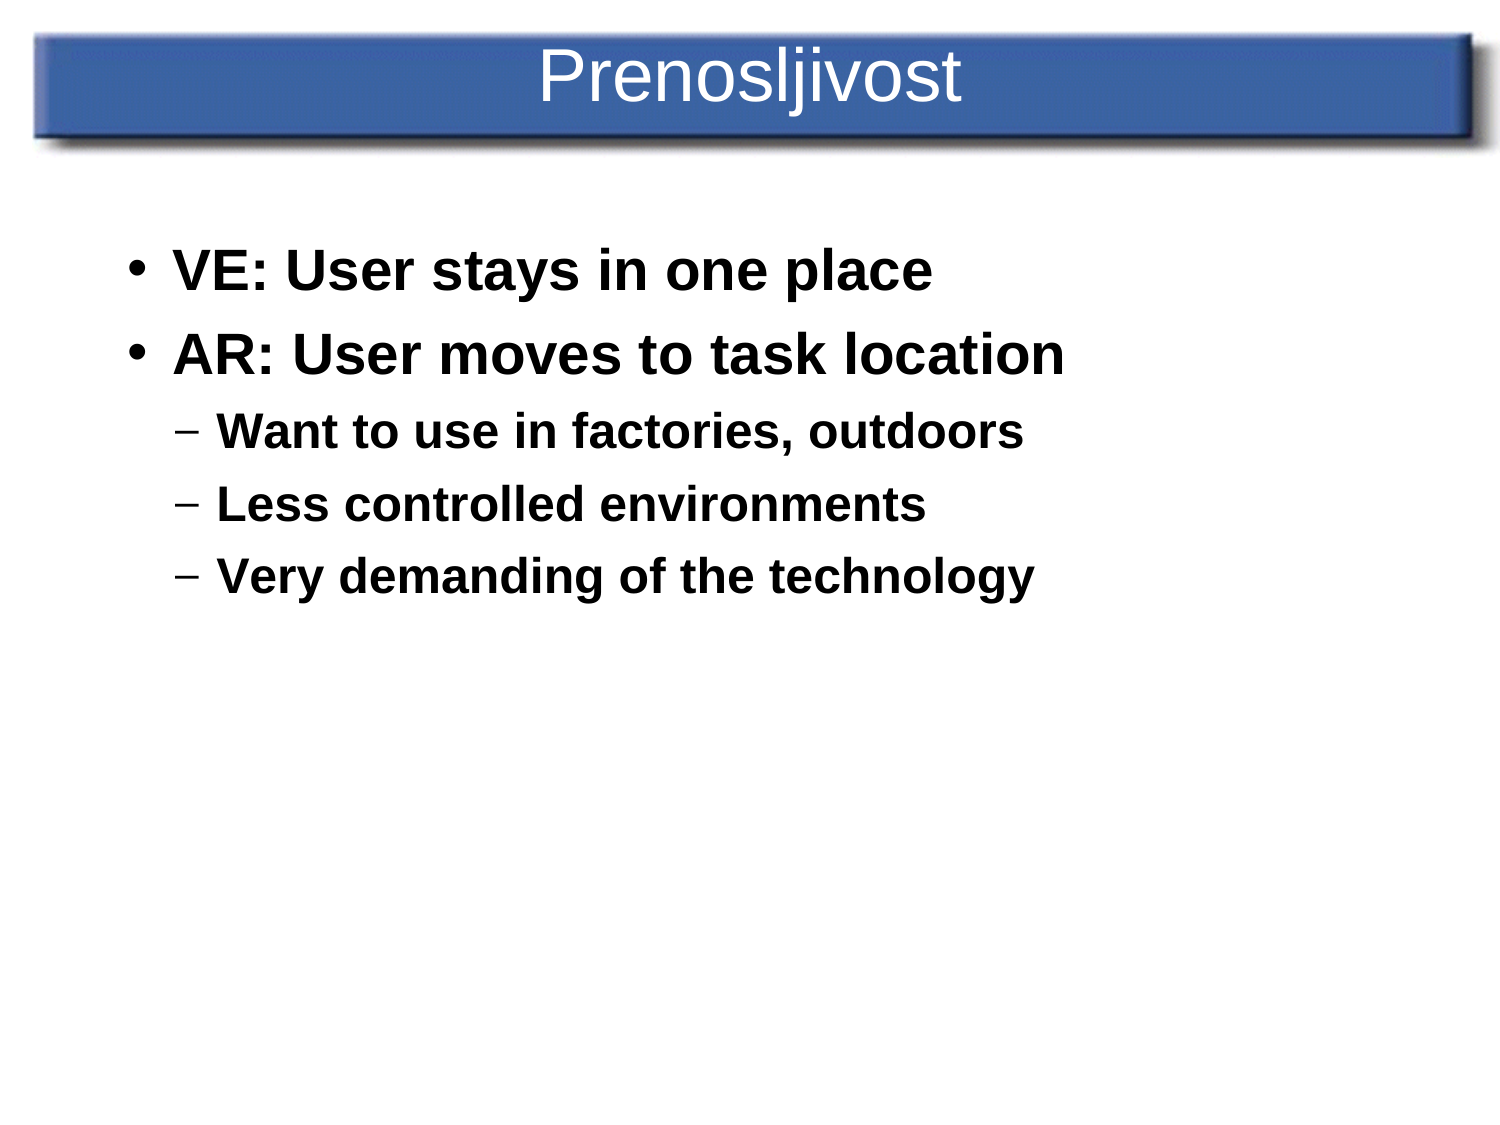

# Prenosljivost
 VE: User stays in one place
 AR: User moves to task location
 Want to use in factories, outdoors
 Less controlled environments
 Very demanding of the technology